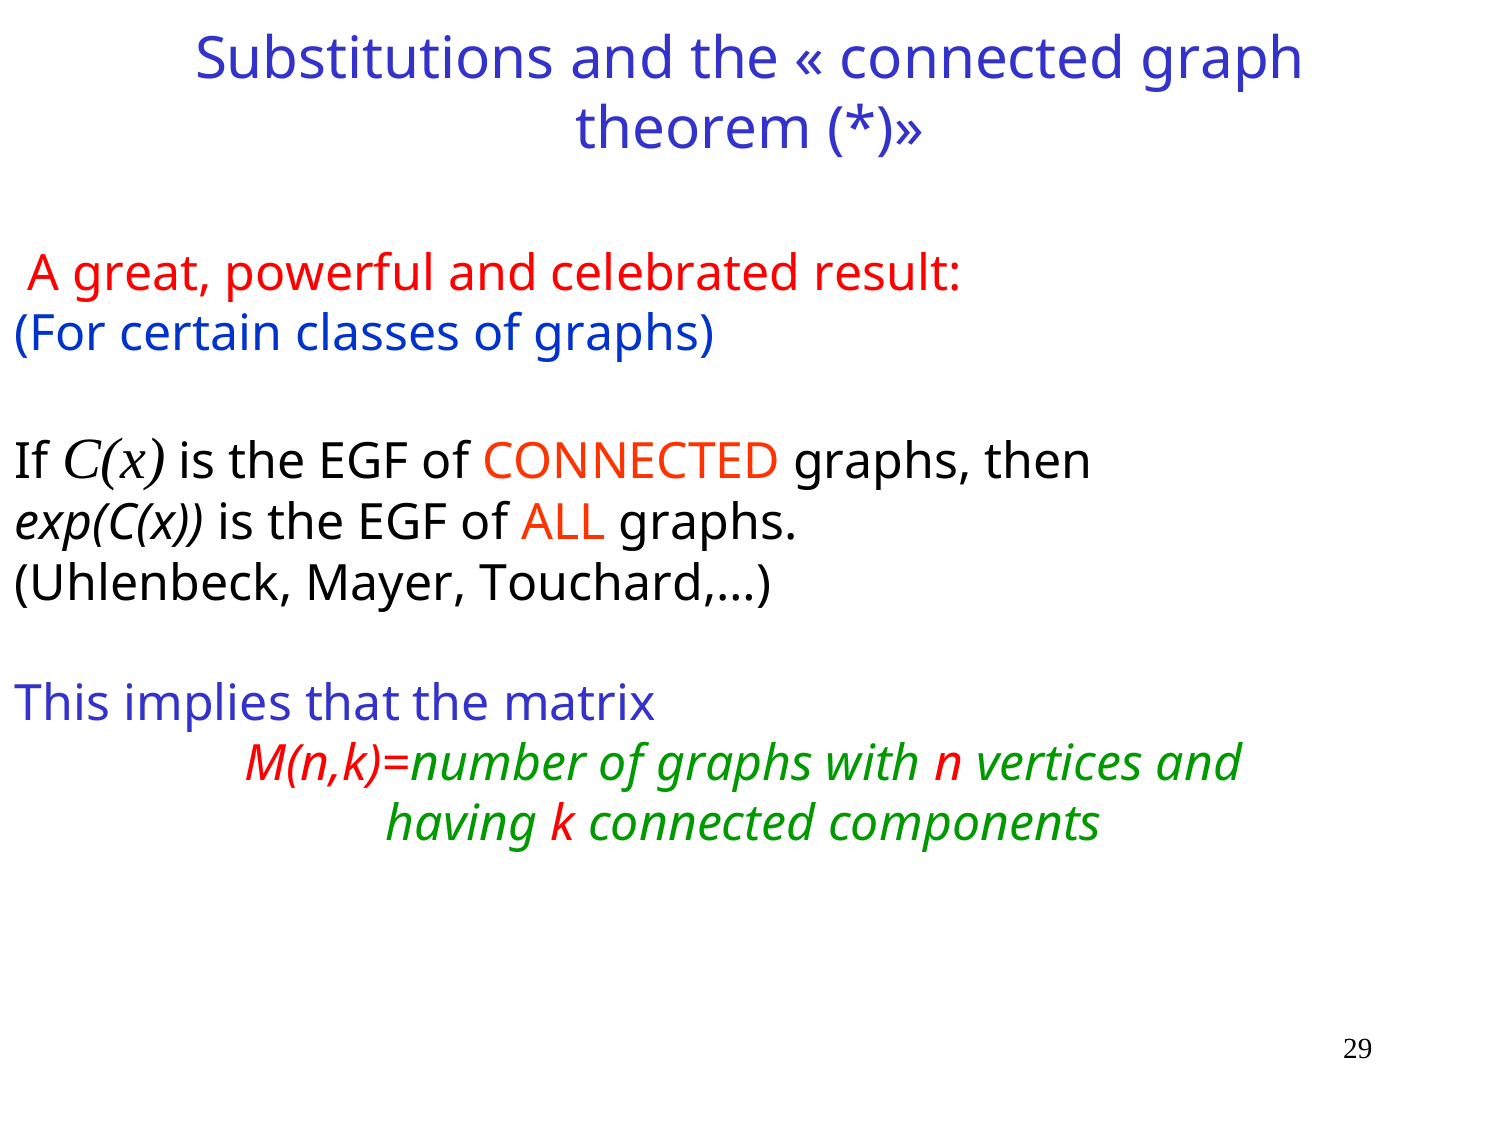

Substitutions and the « connected graph theorem (*)»
 A great, powerful and celebrated result:
(For certain classes of graphs)
If C(x) is the EGF of CONNECTED graphs, then
exp(C(x)) is the EGF of ALL graphs.
(Uhlenbeck, Mayer, Touchard,…)
This implies that the matrix
M(n,k)=number of graphs with n vertices and
having k connected components
is the matrix of a substitution (like S(n,k) previously
but without prefactor).
(*) i.e. the « exponential formula  » of combinatorialists.
29